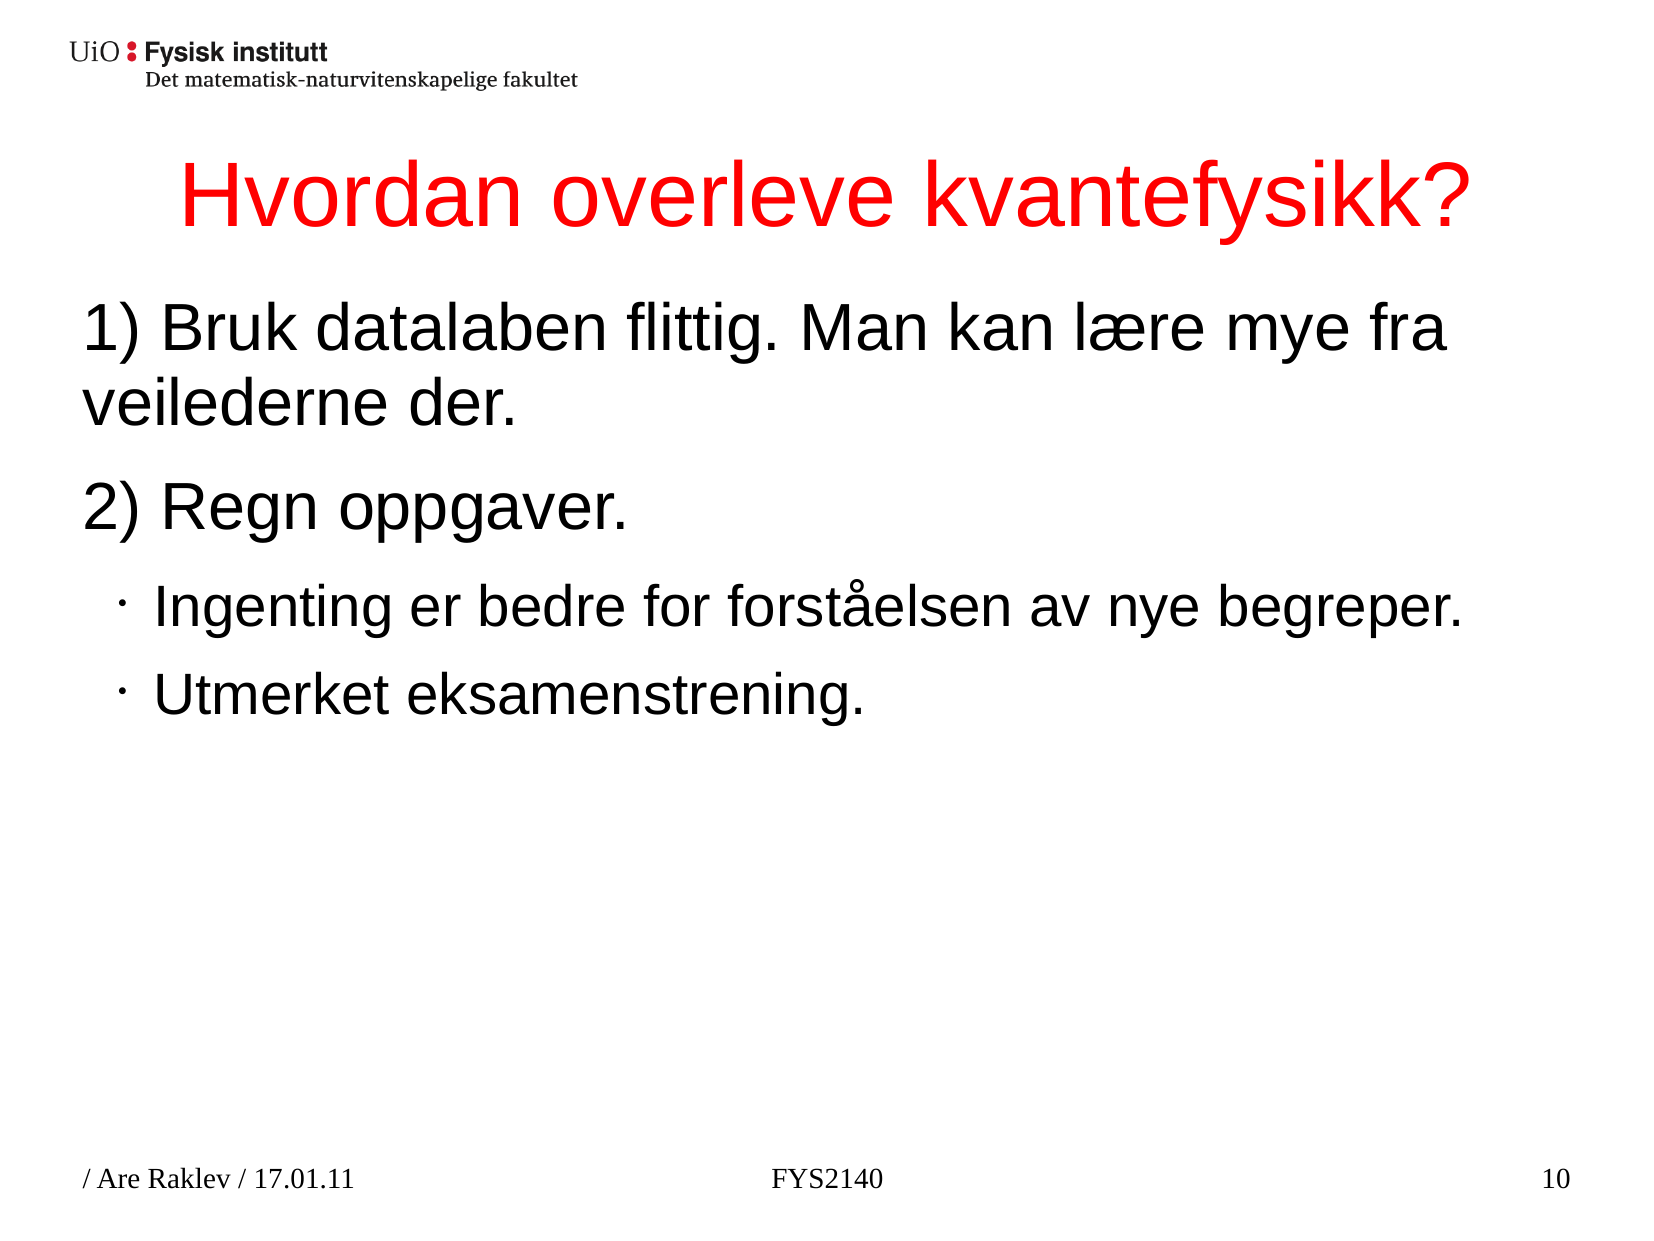

# Hvordan overleve kvantefysikk?
Bruk datalaben flittig. Man kan lære mye fra veilederne der.
Regn oppgaver.
Ingenting er bedre for forståelsen av nye begreper.
Utmerket eksamenstrening.
/ Are Raklev / 17.01.11
FYS2140
10